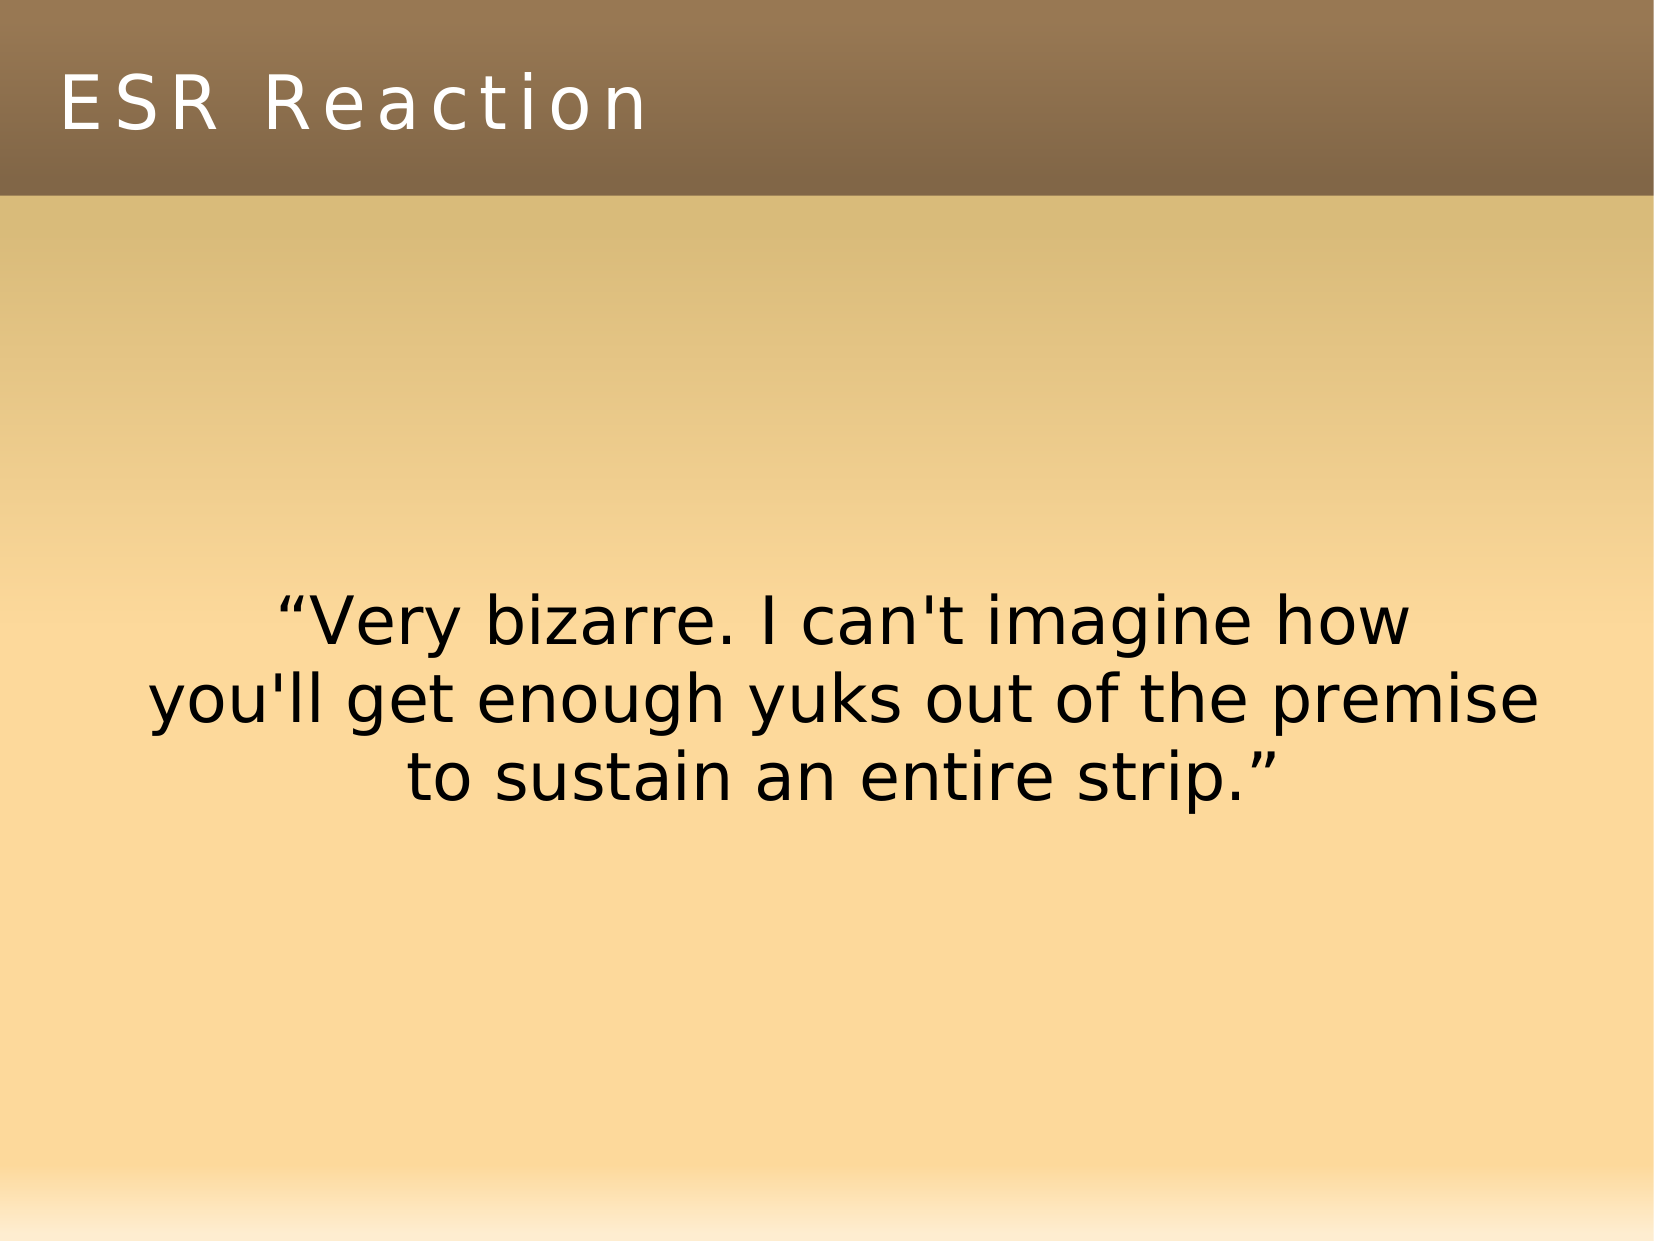

# ESR Reaction
“Very bizarre. I can't imagine how
you'll get enough yuks out of the premise
to sustain an entire strip.”